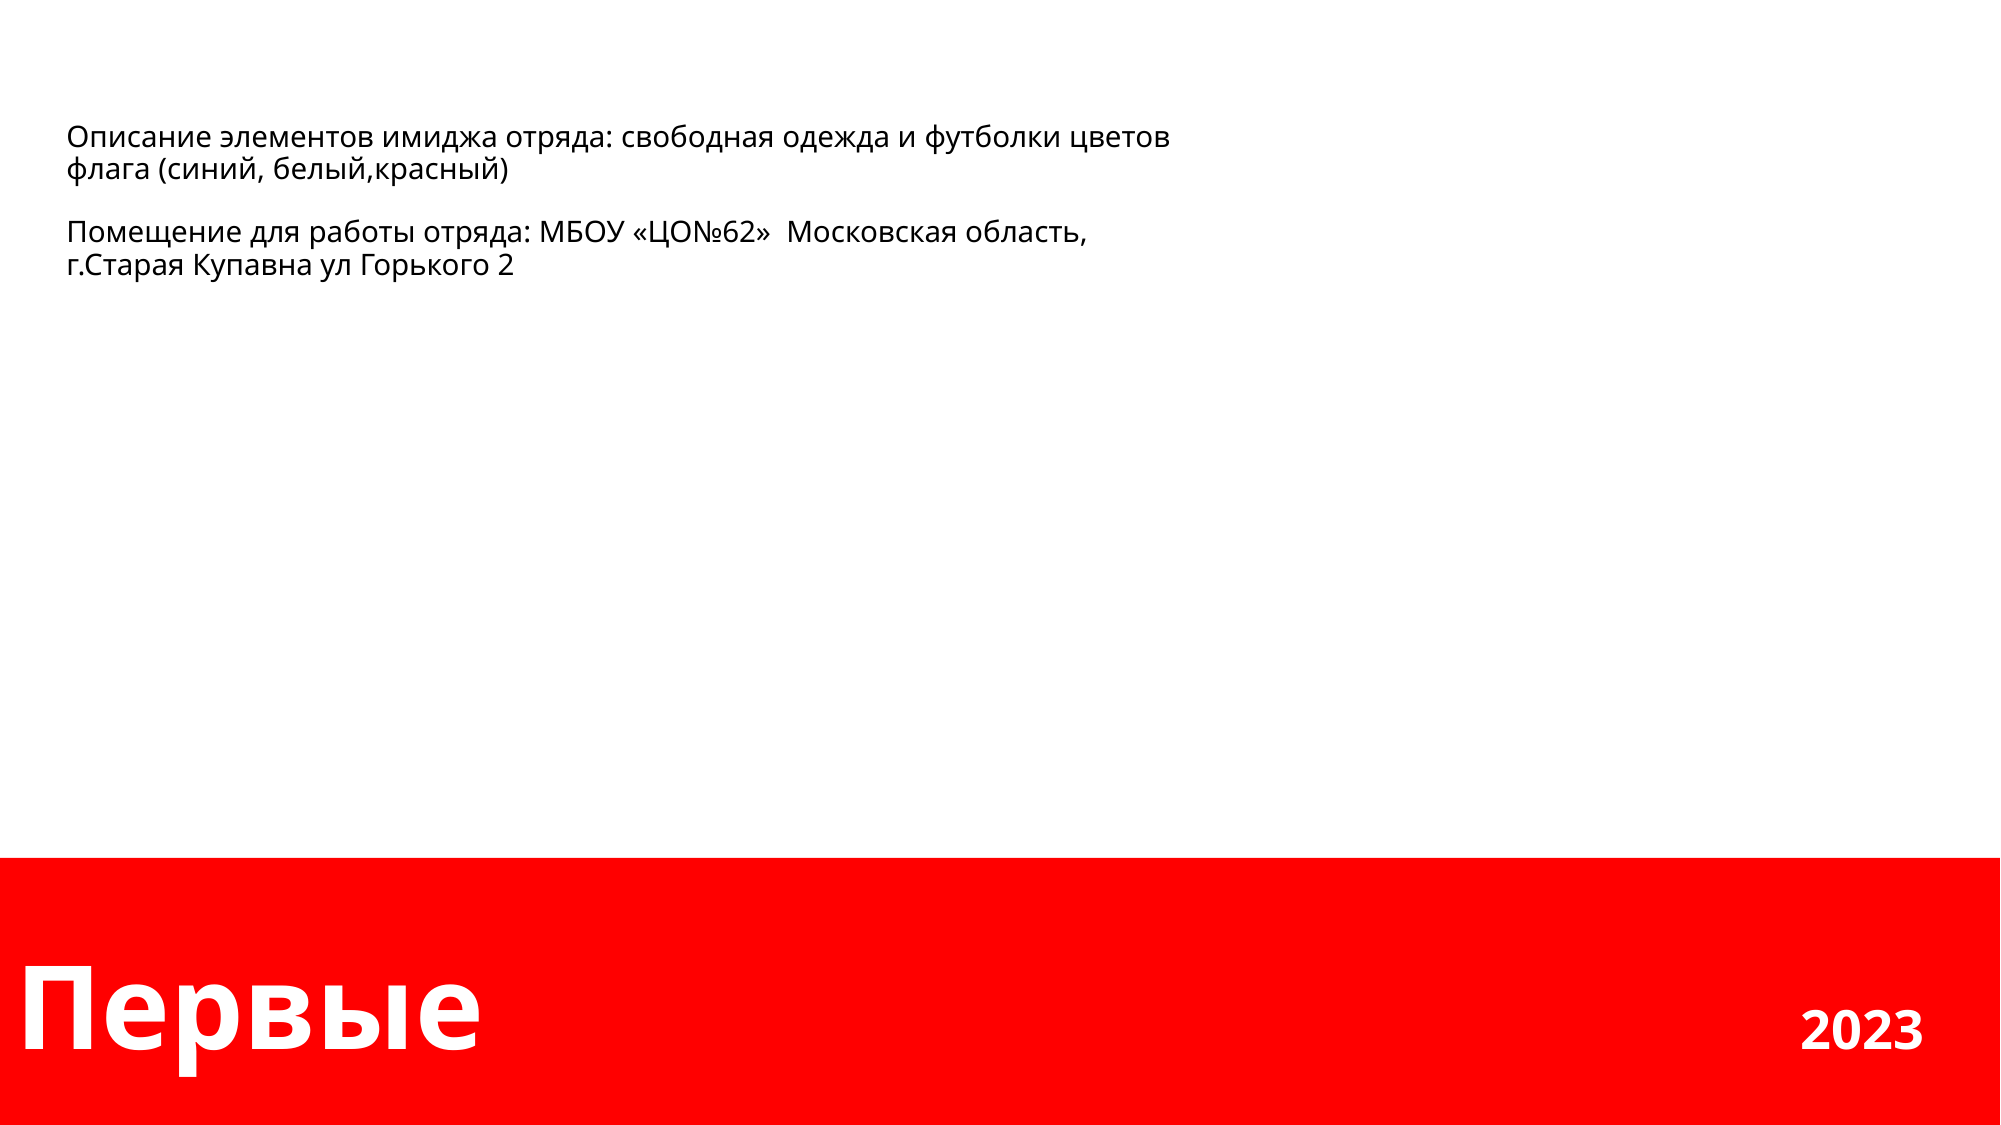

Описание элементов имиджа отряда: свободная одежда и футболки цветов флага (синий, белый,красный)
Помещение для работы отряда: МБОУ «ЦО№62» Московская область, г.Старая Купавна ул Горького 2
# Первые 2023